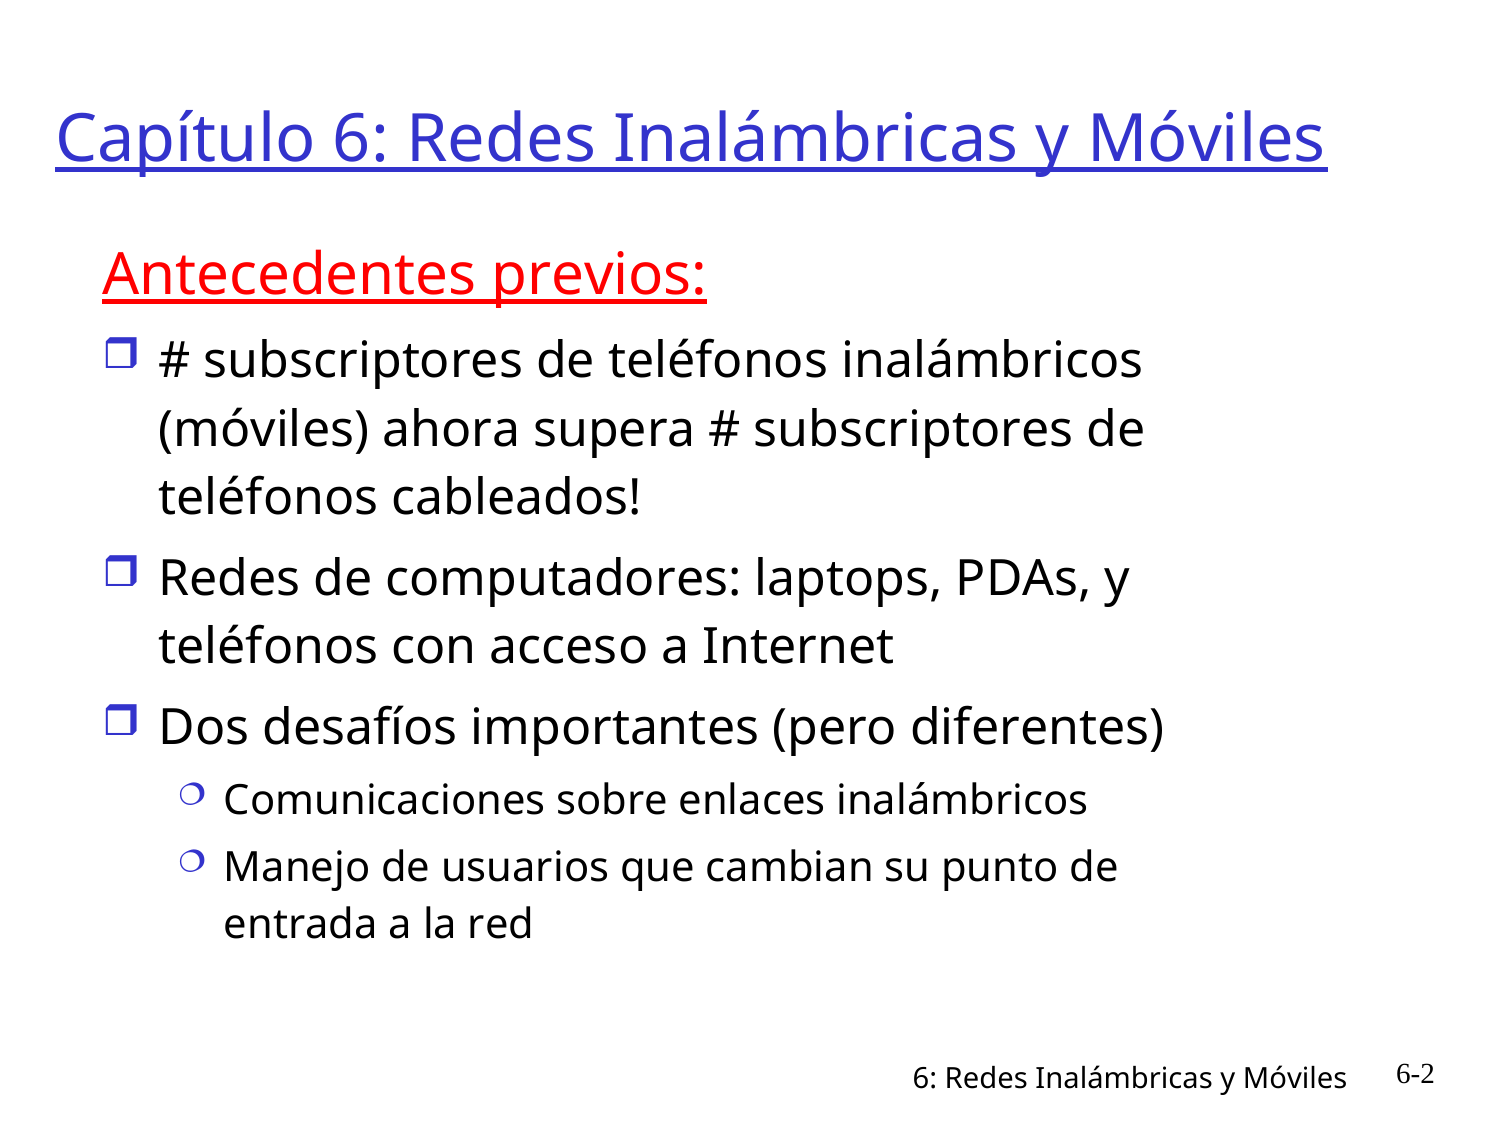

# Capítulo 6: Redes Inalámbricas y Móviles
Antecedentes previos:
# subscriptores de teléfonos inalámbricos (móviles) ahora supera # subscriptores de teléfonos cableados!
Redes de computadores: laptops, PDAs, y teléfonos con acceso a Internet
Dos desafíos importantes (pero diferentes)
Comunicaciones sobre enlaces inalámbricos
Manejo de usuarios que cambian su punto de entrada a la red
2